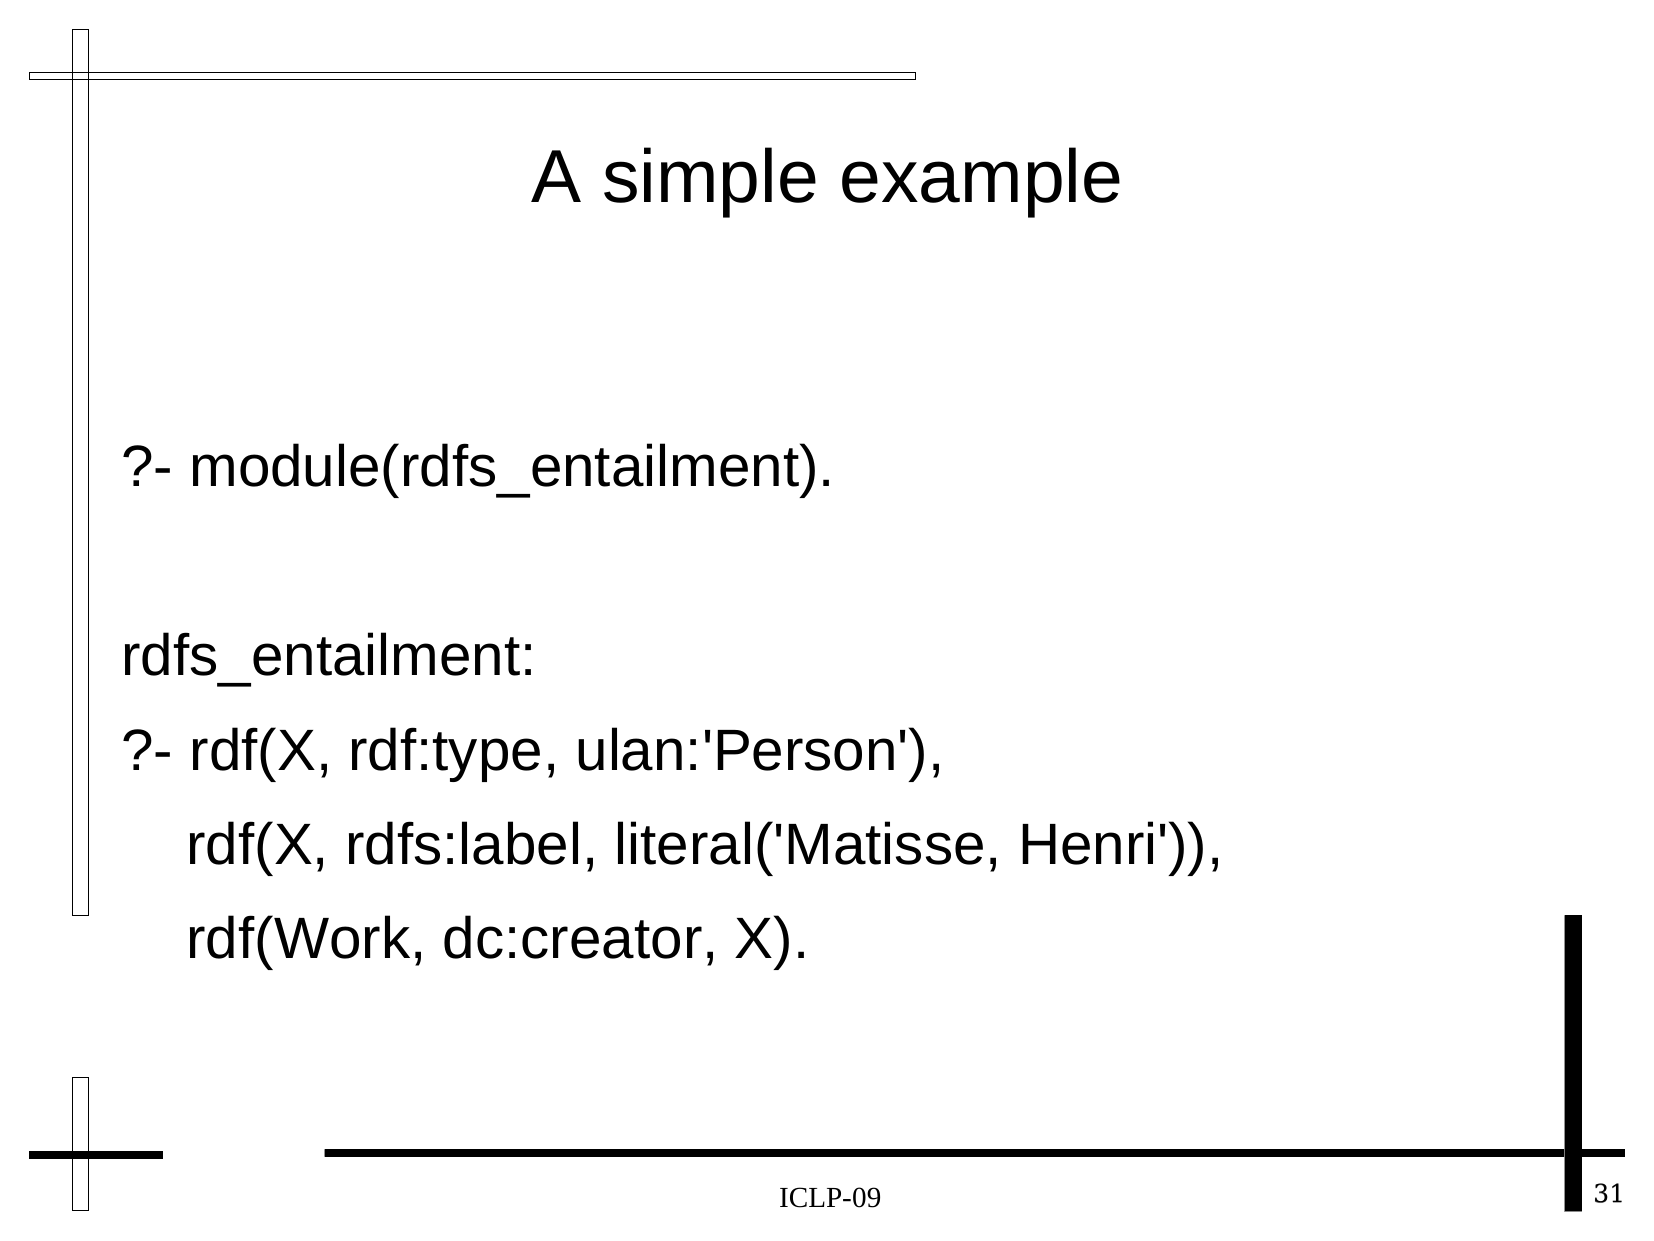

# A simple example
?- module(rdfs_entailment).
rdfs_entailment:
?- rdf(X, rdf:type, ulan:'Person'),
 rdf(X, rdfs:label, literal('Matisse, Henri')),
 rdf(Work, dc:creator, X).